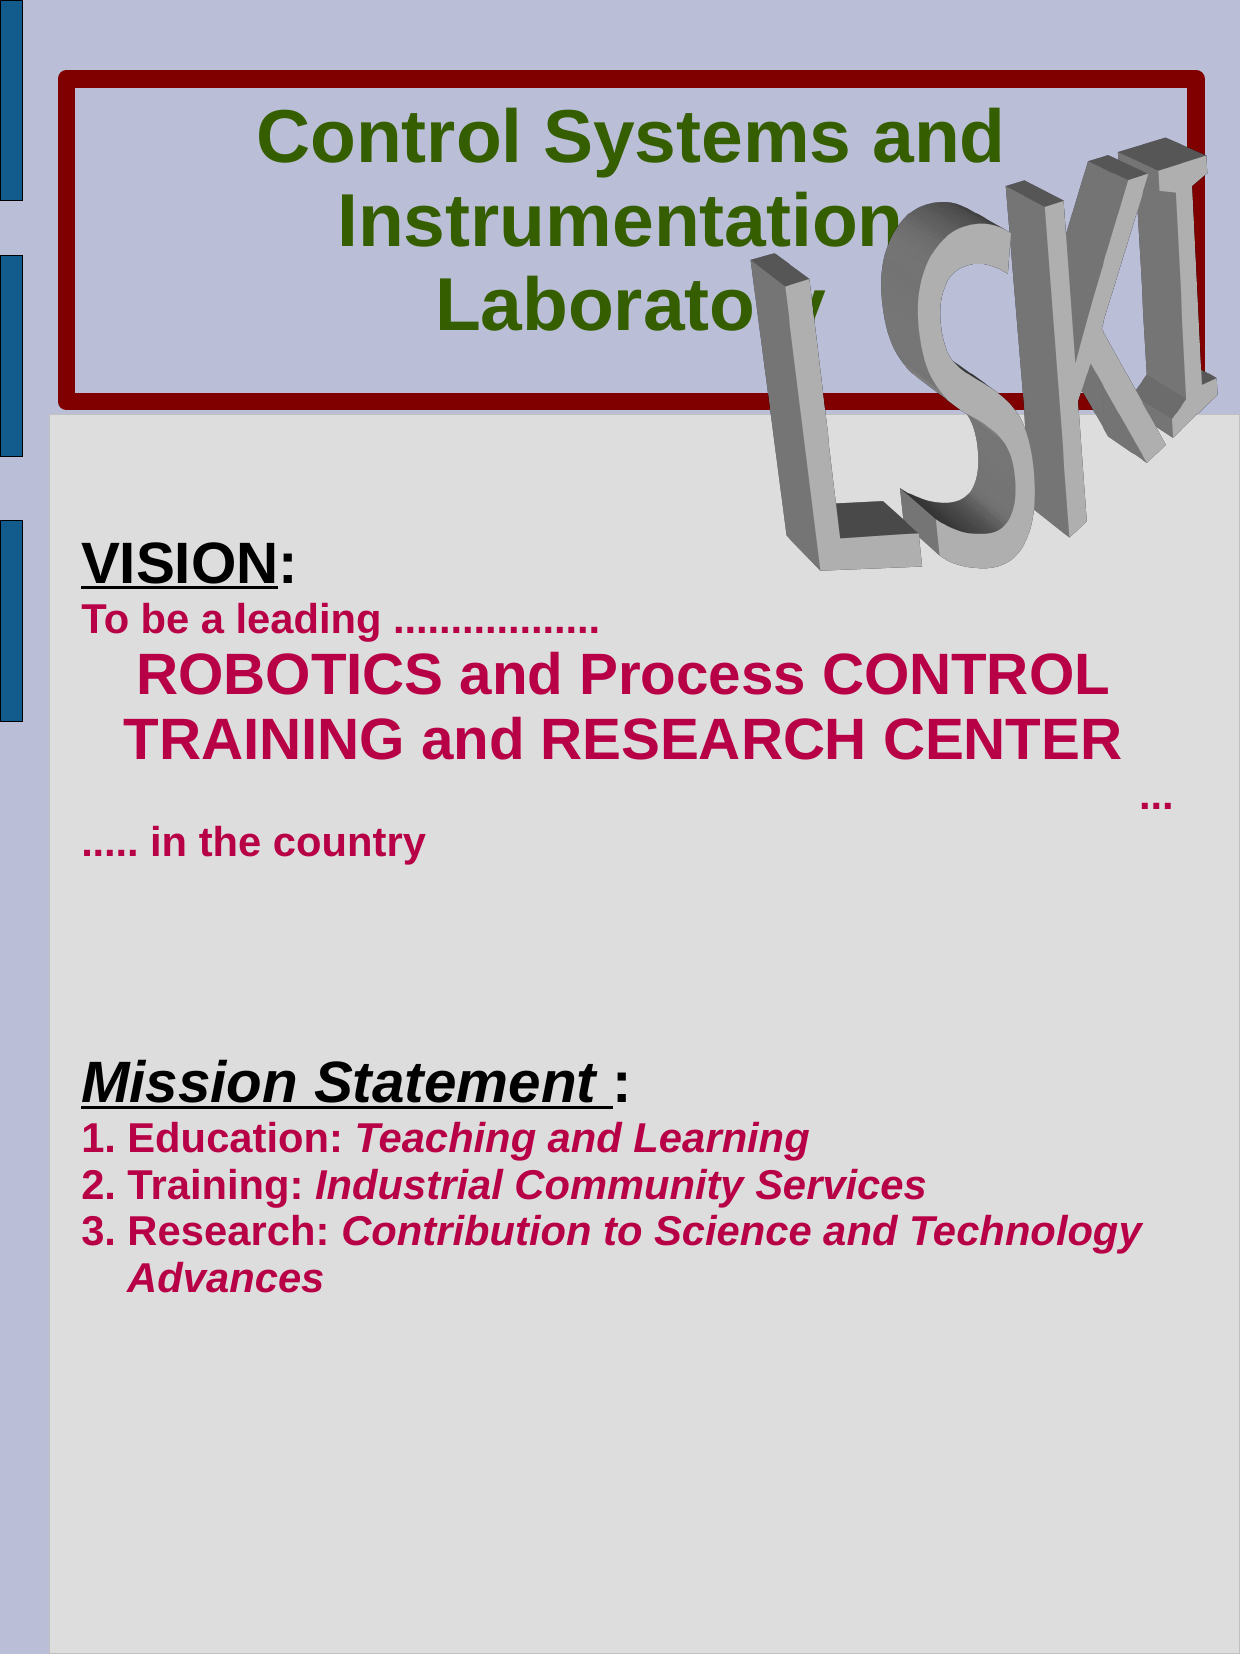

Control Systems and Instrumentation
Laboratory
LSKI
VISION:
To be a leading ..................
ROBOTICS and Process CONTROL
TRAINING and RESEARCH CENTER
 ........ in the country
Mission Statement :
1. Education: Teaching and Learning
2. Training: Industrial Community Services
3. Research: Contribution to Science and Technology Advances